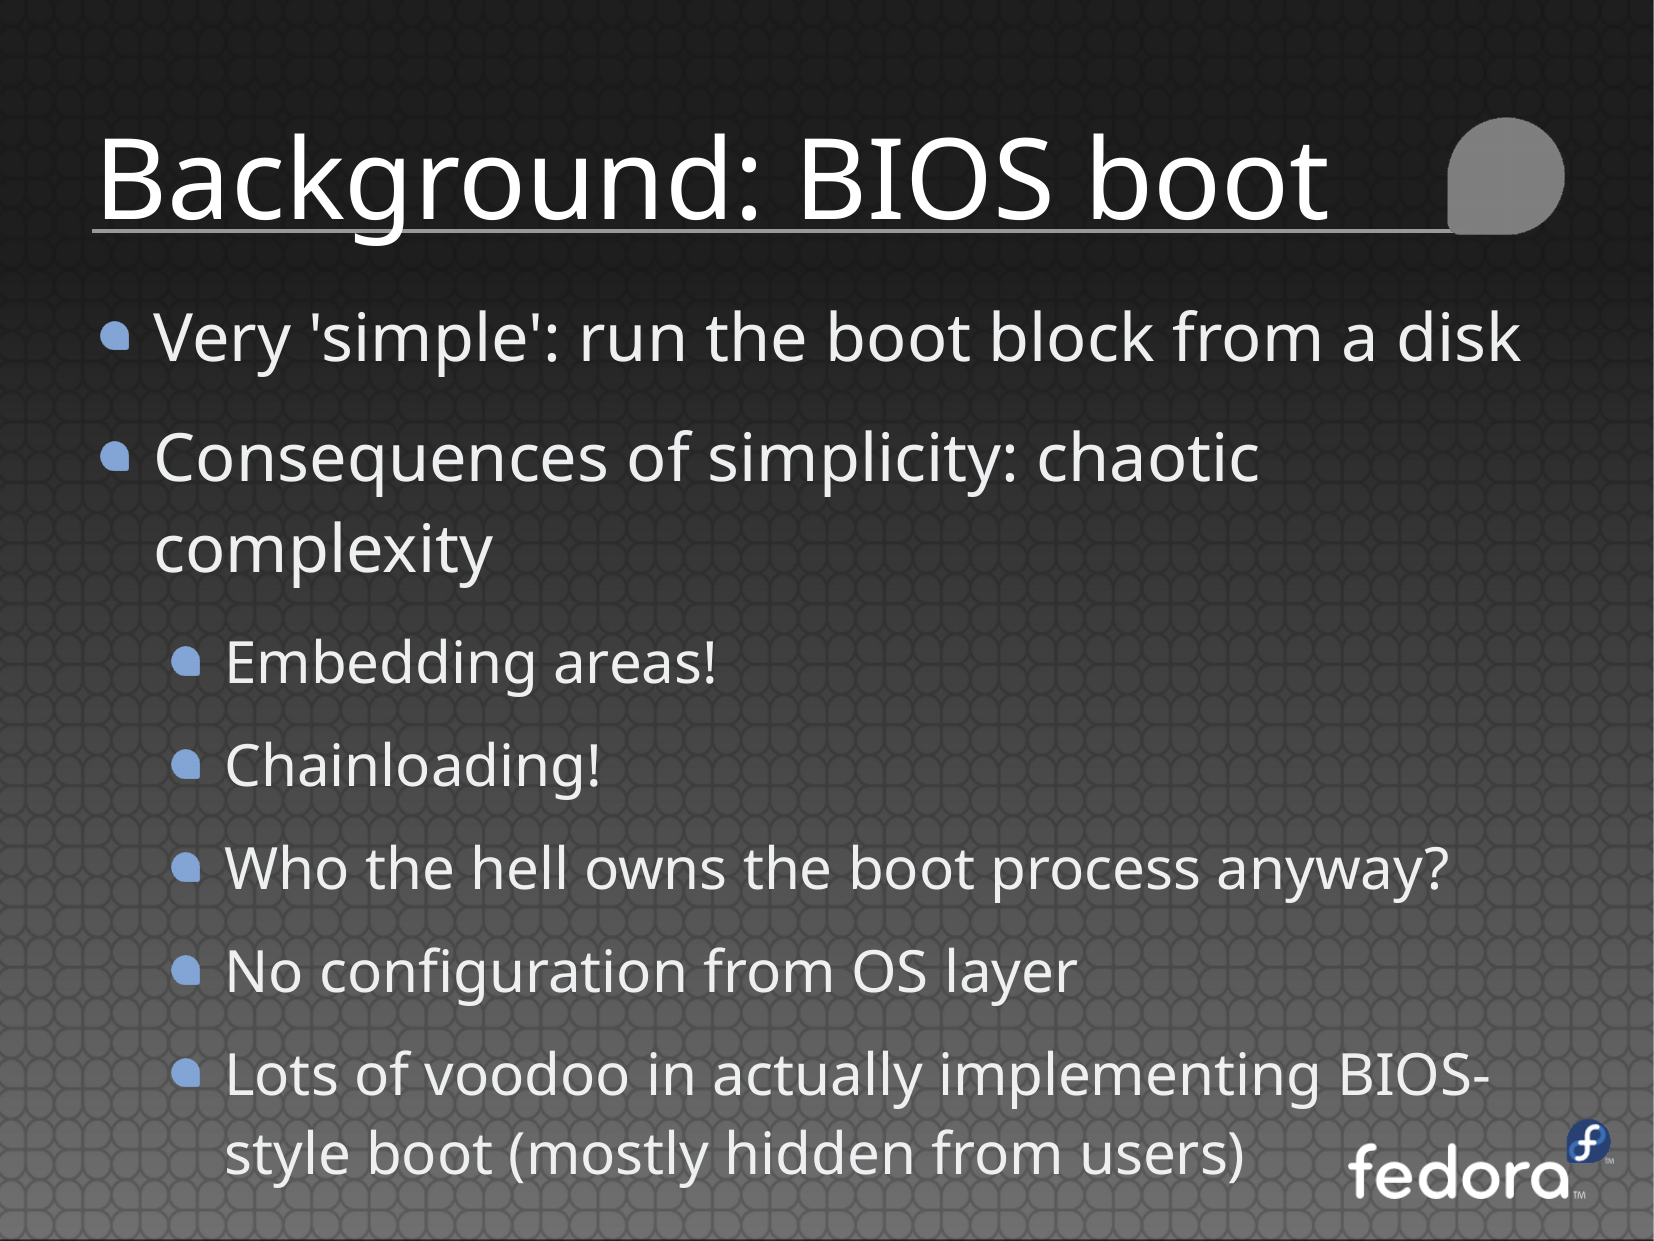

Background: BIOS boot
# Very 'simple': run the boot block from a disk
Consequences of simplicity: chaotic complexity
Embedding areas!
Chainloading!
Who the hell owns the boot process anyway?
No configuration from OS layer
Lots of voodoo in actually implementing BIOS-style boot (mostly hidden from users)